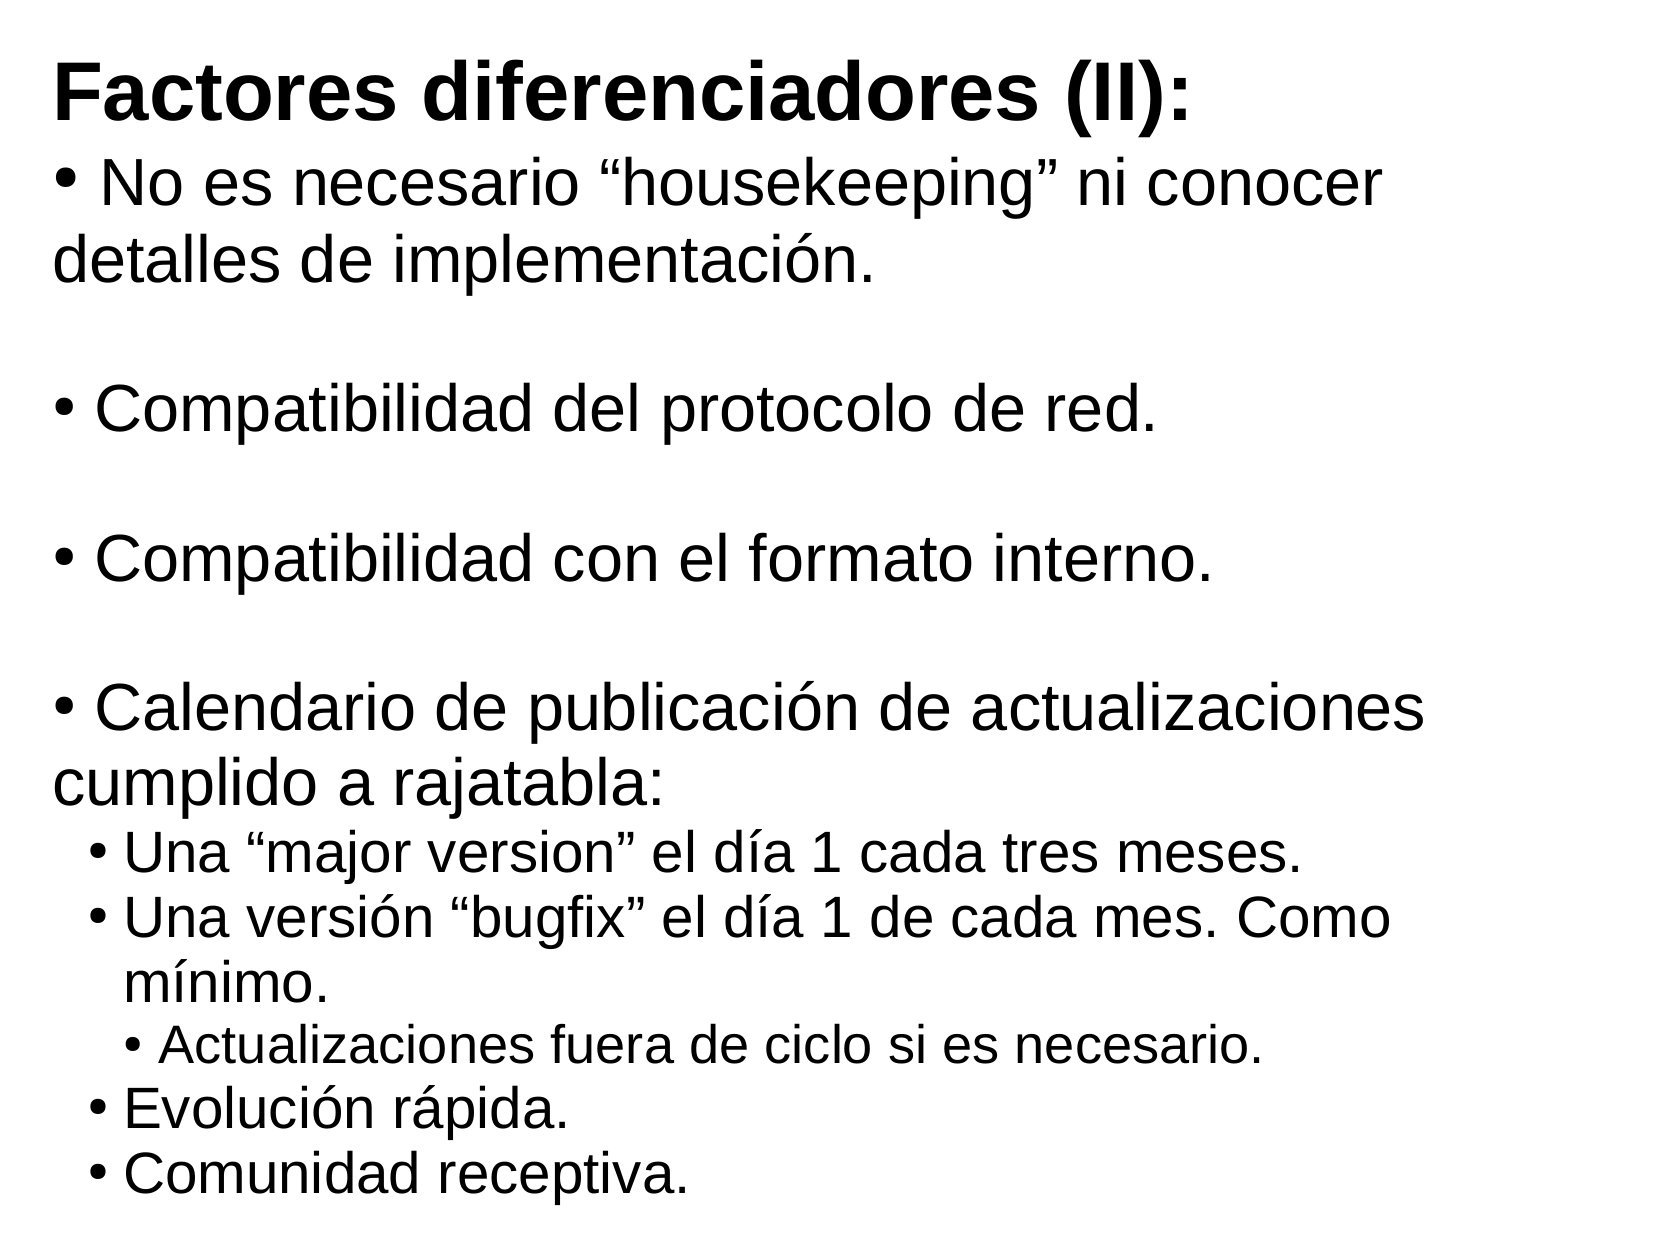

Factores diferenciadores (II):
 No es necesario “housekeeping” ni conocer detalles de implementación.
 Compatibilidad del protocolo de red.
 Compatibilidad con el formato interno.
 Calendario de publicación de actualizaciones cumplido a rajatabla:
Una “major version” el día 1 cada tres meses.
Una versión “bugfix” el día 1 de cada mes. Como mínimo.
Actualizaciones fuera de ciclo si es necesario.
Evolución rápida.
Comunidad receptiva.